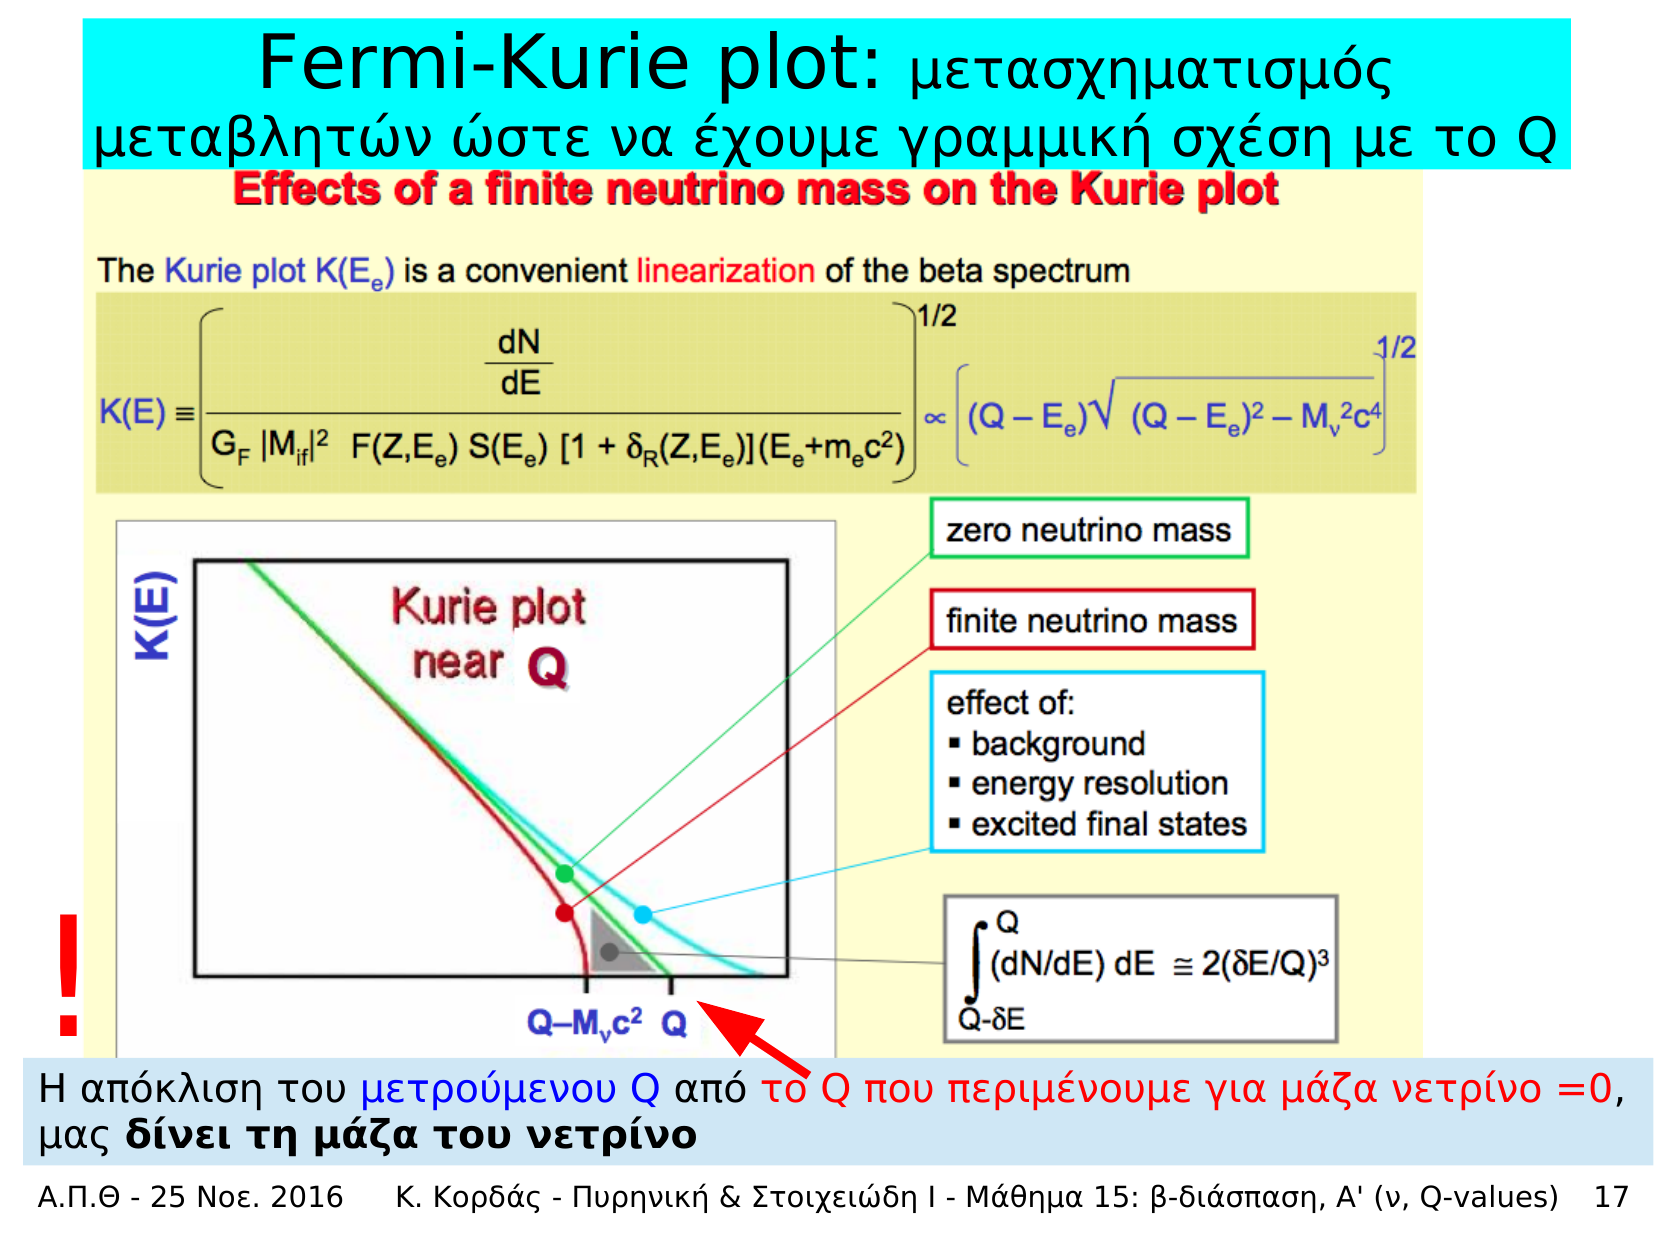

# Fermi-Kurie plot: μετασχηματισμός μεταβλητών ώστε να έχουμε γραμμική σχέση με το Q
!
Η απόκλιση του μετρούμενου Q από τo Q που περιμένουμε για μάζα νετρίνο =0,
μας δίνει τη μάζα του νετρίνο
Α.Π.Θ - 25 Νοε. 2016
Κ. Κορδάς - Πυρηνική & Στοιχειώδη Ι - Μάθημα 15: β-διάσπαση, A' (ν, Q-values)
17